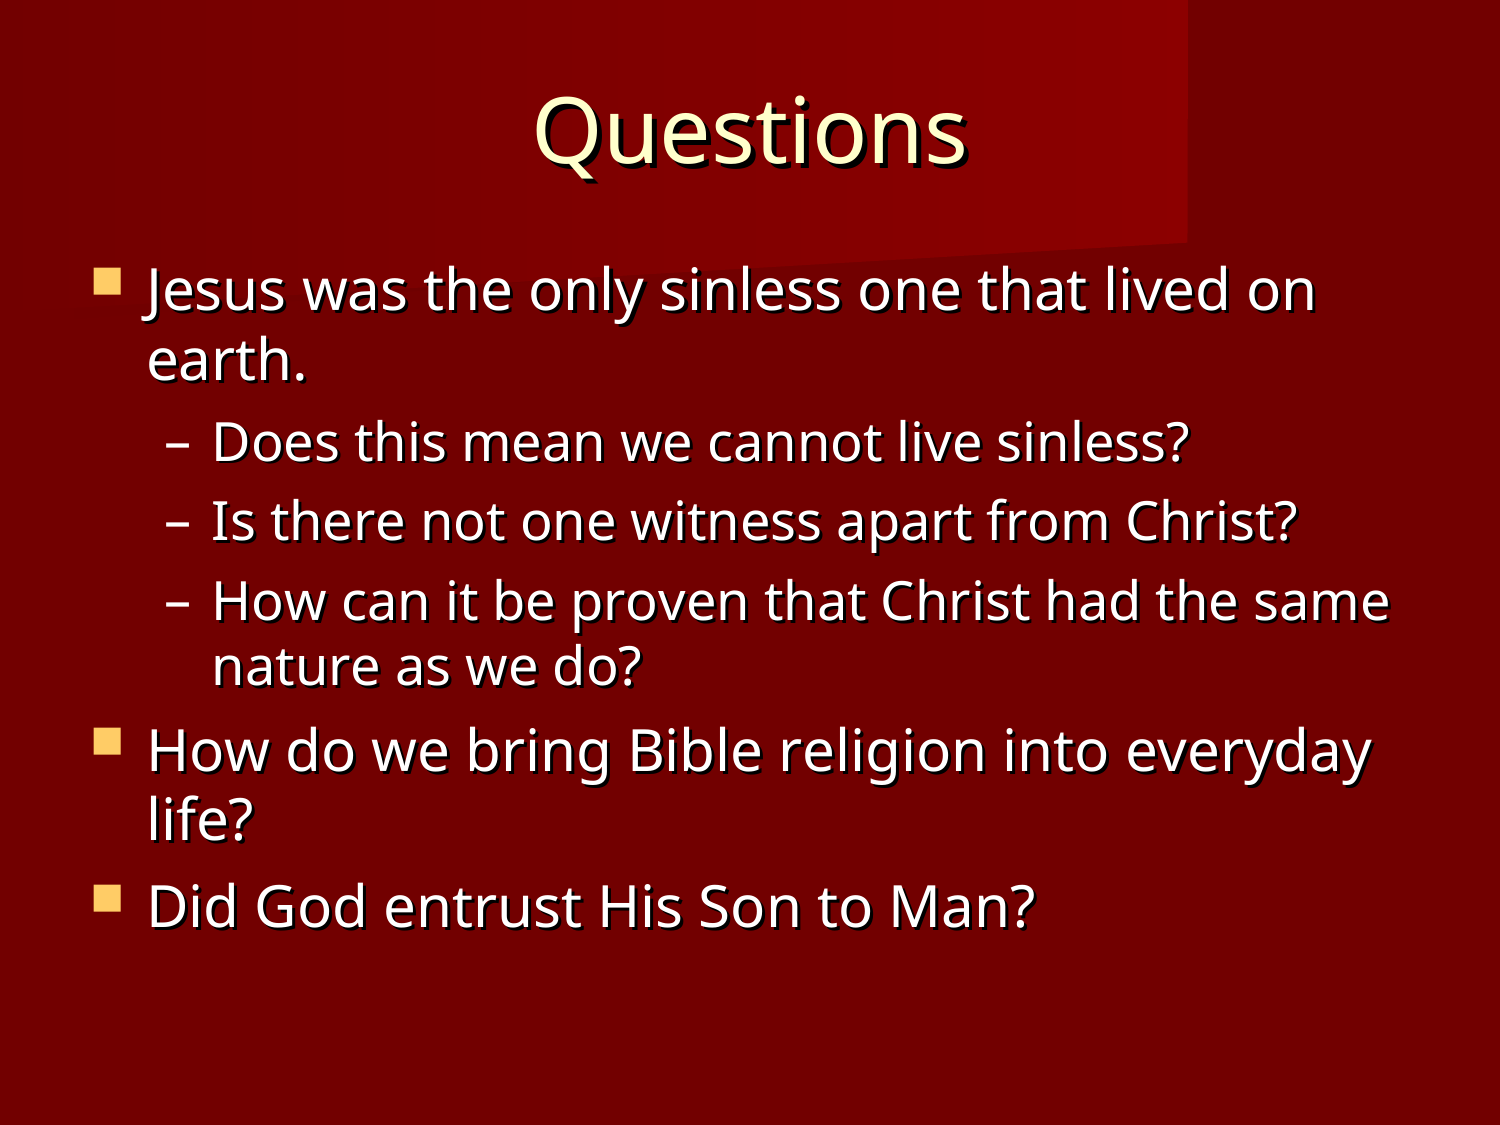

# Questions
Jesus was the only sinless one that lived on earth.
Does this mean we cannot live sinless?
Is there not one witness apart from Christ?
How can it be proven that Christ had the same nature as we do?
How do we bring Bible religion into everyday life?
Did God entrust His Son to Man?